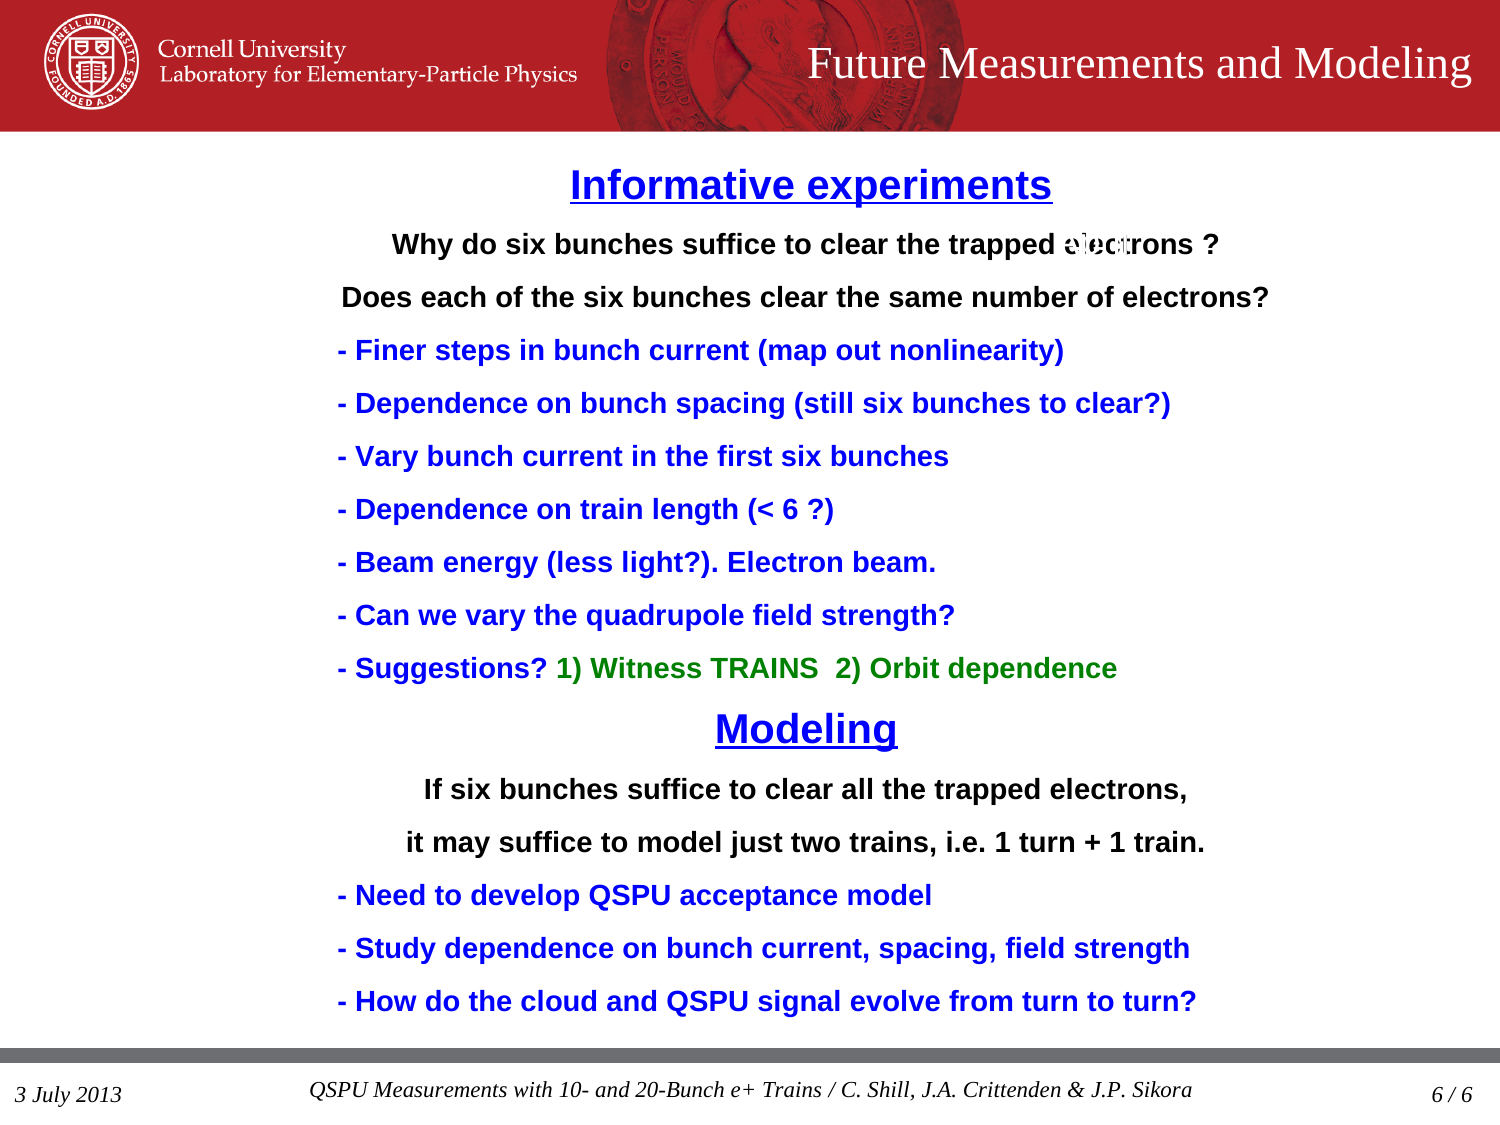

# Future Measurements and Modeling
 Informative experiments
Why do six bunches suffice to clear the trapped electrons ?
Does each of the six bunches clear the same number of electrons?
- Finer steps in bunch current (map out nonlinearity)
- Dependence on bunch spacing (still six bunches to clear?)
- Vary bunch current in the first six bunches
- Dependence on train length (< 6 ?)
- Beam energy (less light?). Electron beam.
- Can we vary the quadrupole field strength?
- Suggestions? 1) Witness TRAINS 2) Orbit dependence
Modeling
If six bunches suffice to clear all the trapped electrons,
it may suffice to model just two trains, i.e. 1 turn + 1 train.
- Need to develop QSPU acceptance model
- Study dependence on bunch current, spacing, field strength
- How do the cloud and QSPU signal evolve from turn to turn?
 April